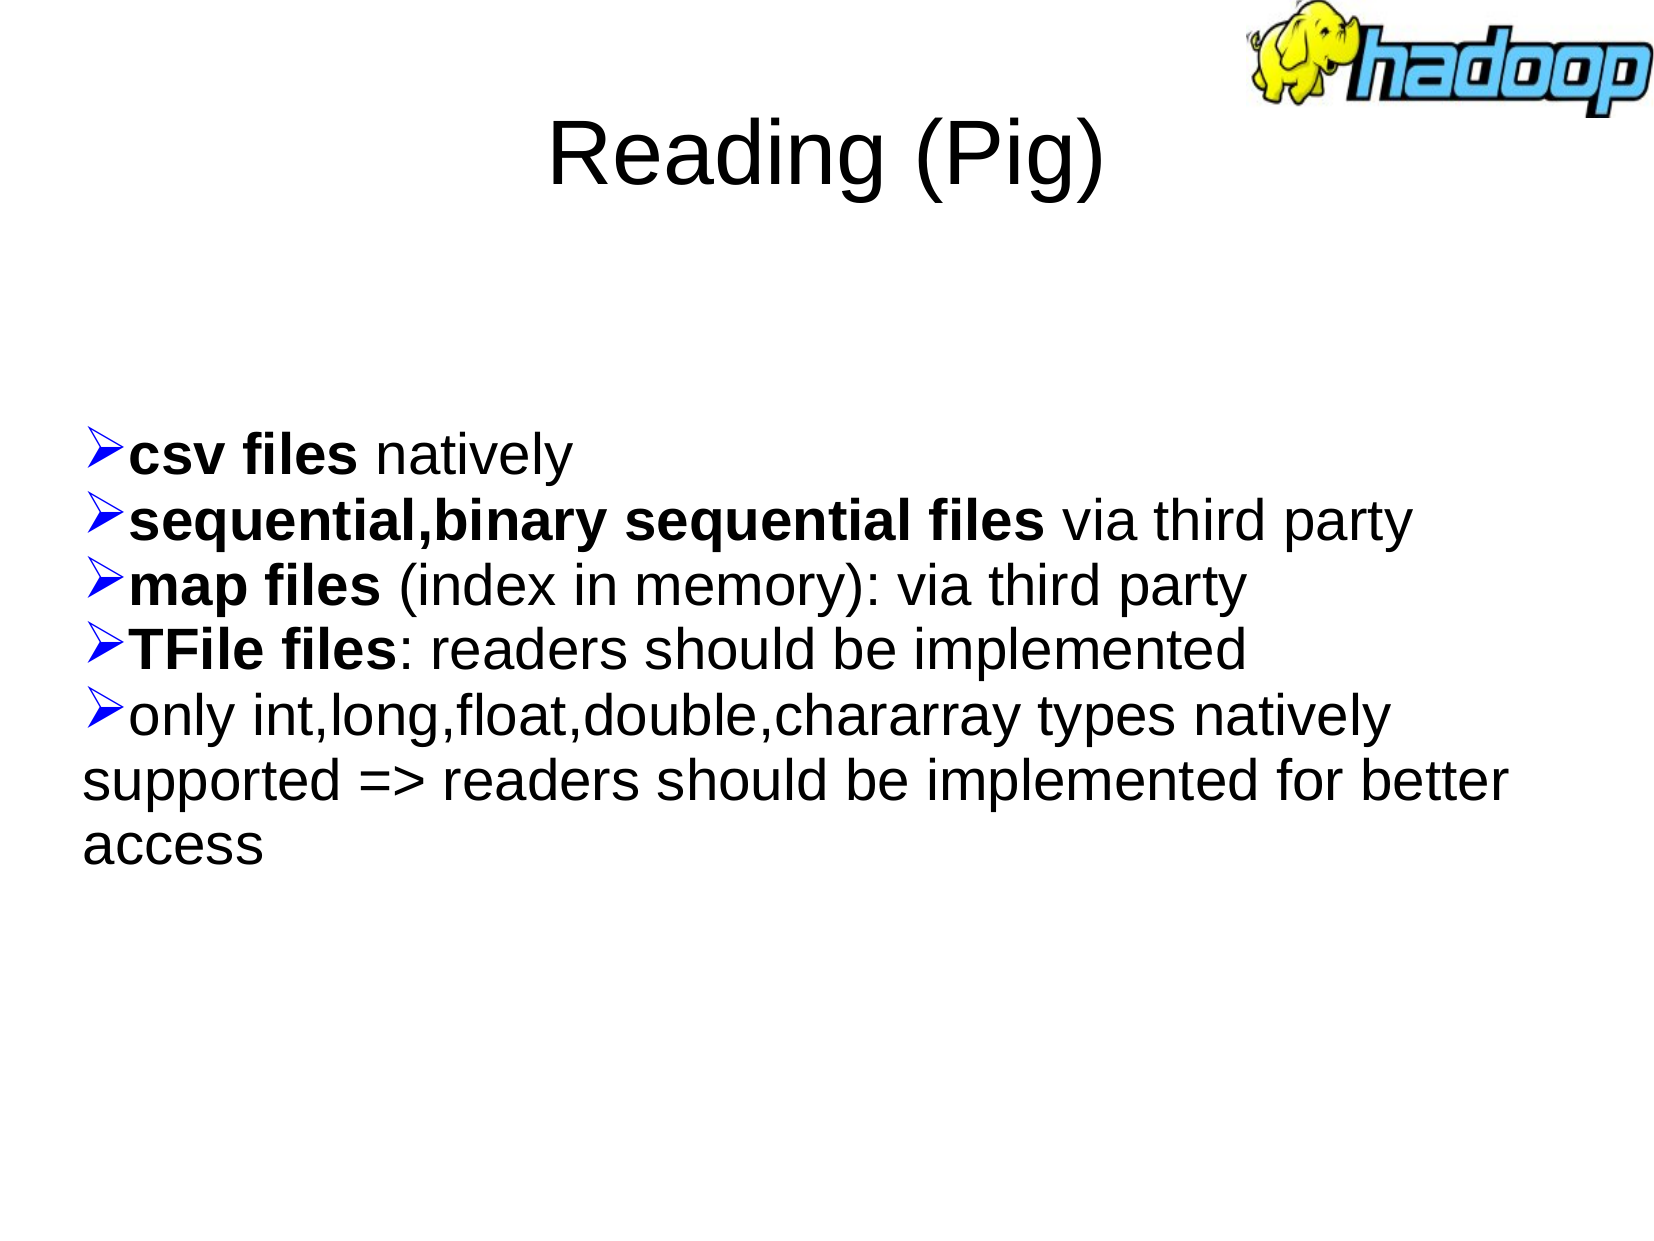

# Reading (Pig)
csv files natively
sequential,binary sequential files via third party
map files (index in memory): via third party
TFile files: readers should be implemented
only int,long,float,double,chararray types natively supported => readers should be implemented for better access